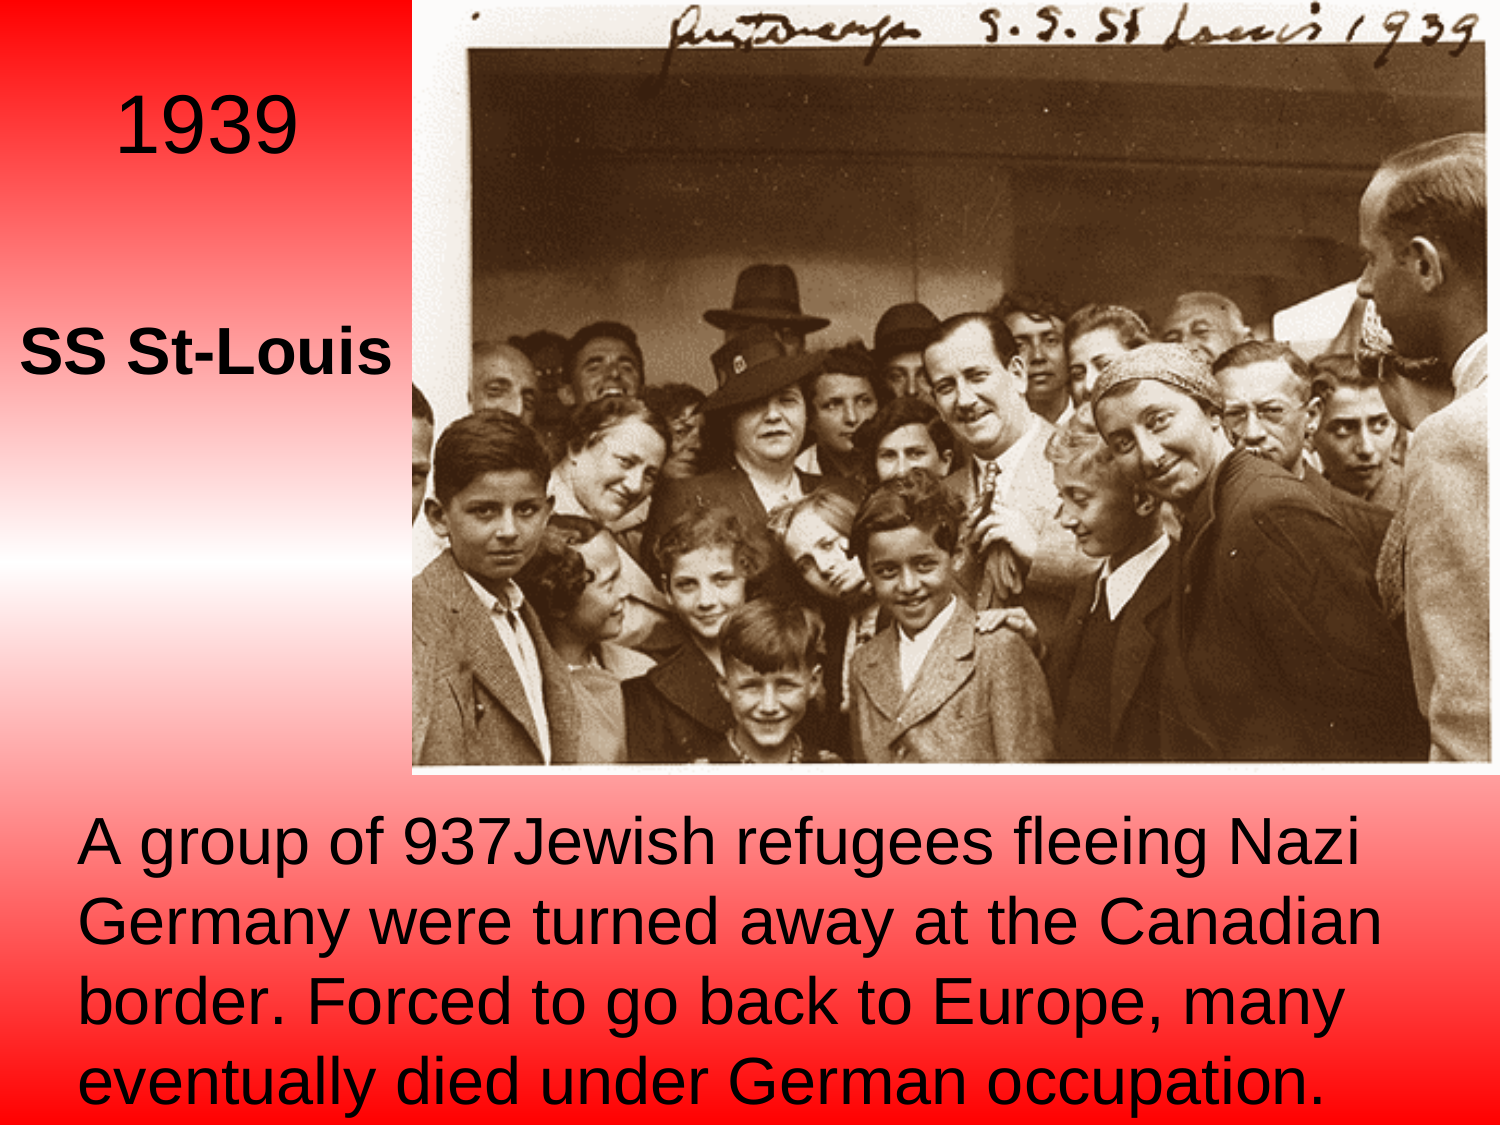

1939
SS St-Louis
A group of 937Jewish refugees fleeing Nazi Germany were turned away at the Canadian border. Forced to go back to Europe, many eventually died under German occupation.